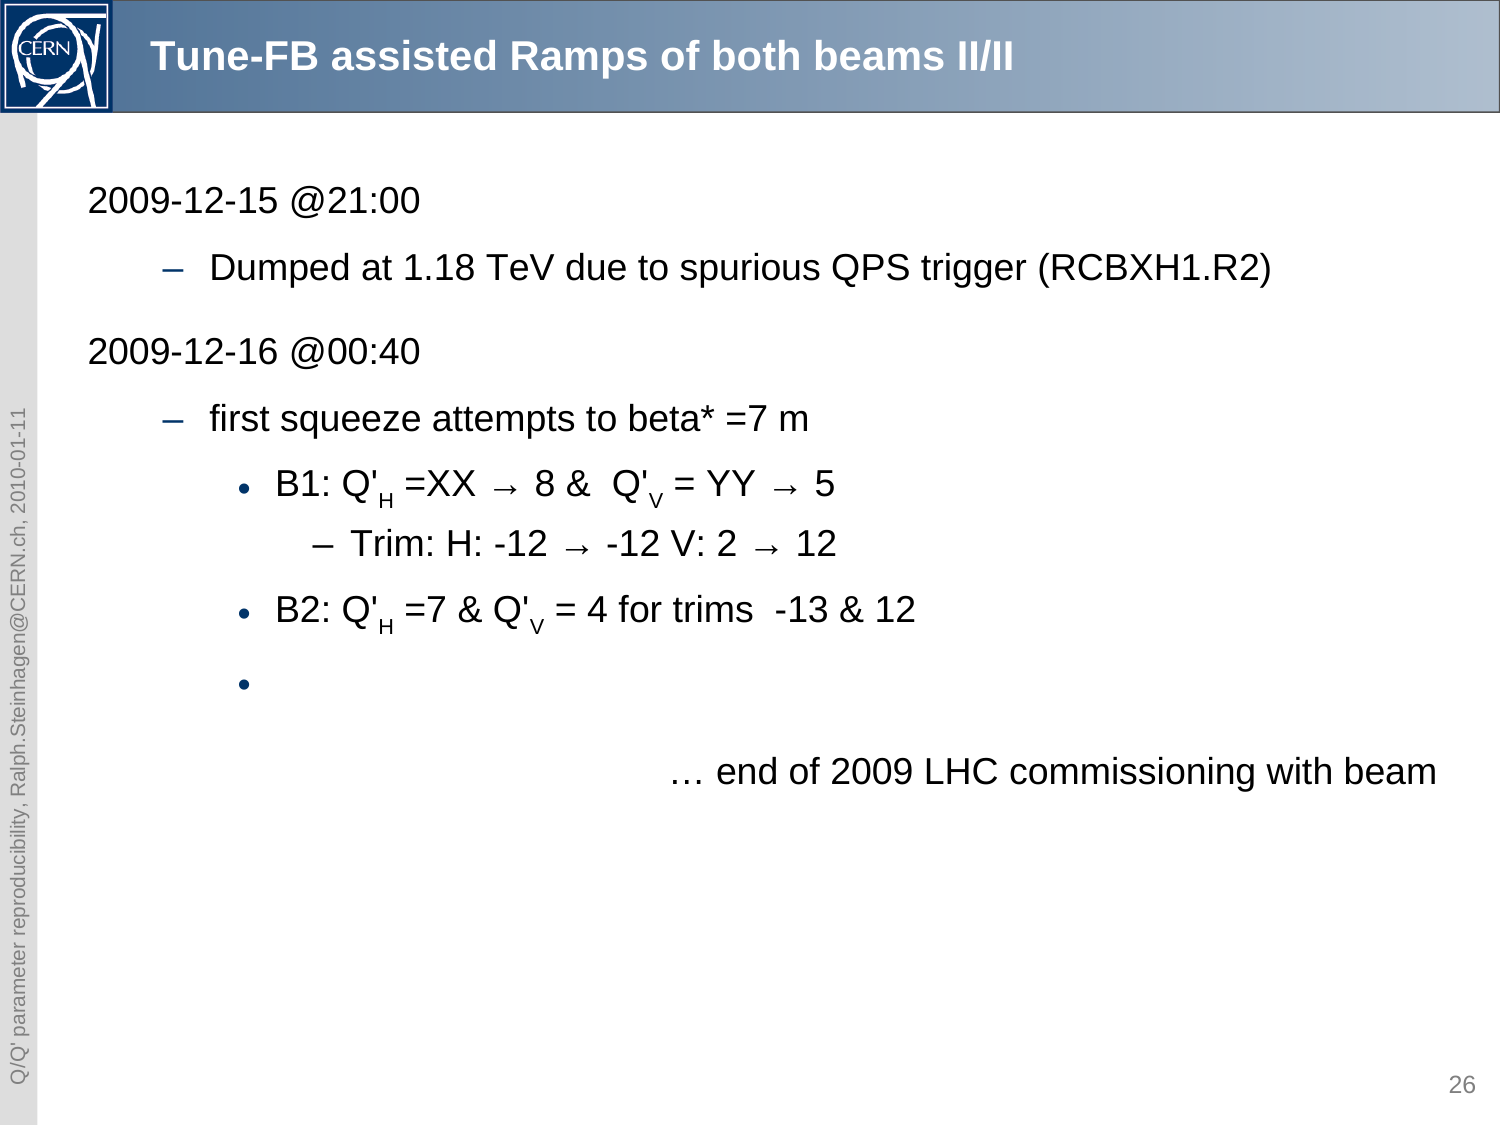

# Tune-FB assisted Ramps of both beams II/II
2009-12-15 @21:00
Dumped at 1.18 TeV due to spurious QPS trigger (RCBXH1.R2)
2009-12-16 @00:40
first squeeze attempts to beta* =7 m
B1: Q'H =XX → 8 & Q'V = YY → 5
Trim: H: -12 → -12 V: 2 → 12
B2: Q'H =7 & Q'V = 4 for trims -13 & 12
… end of 2009 LHC commissioning with beam